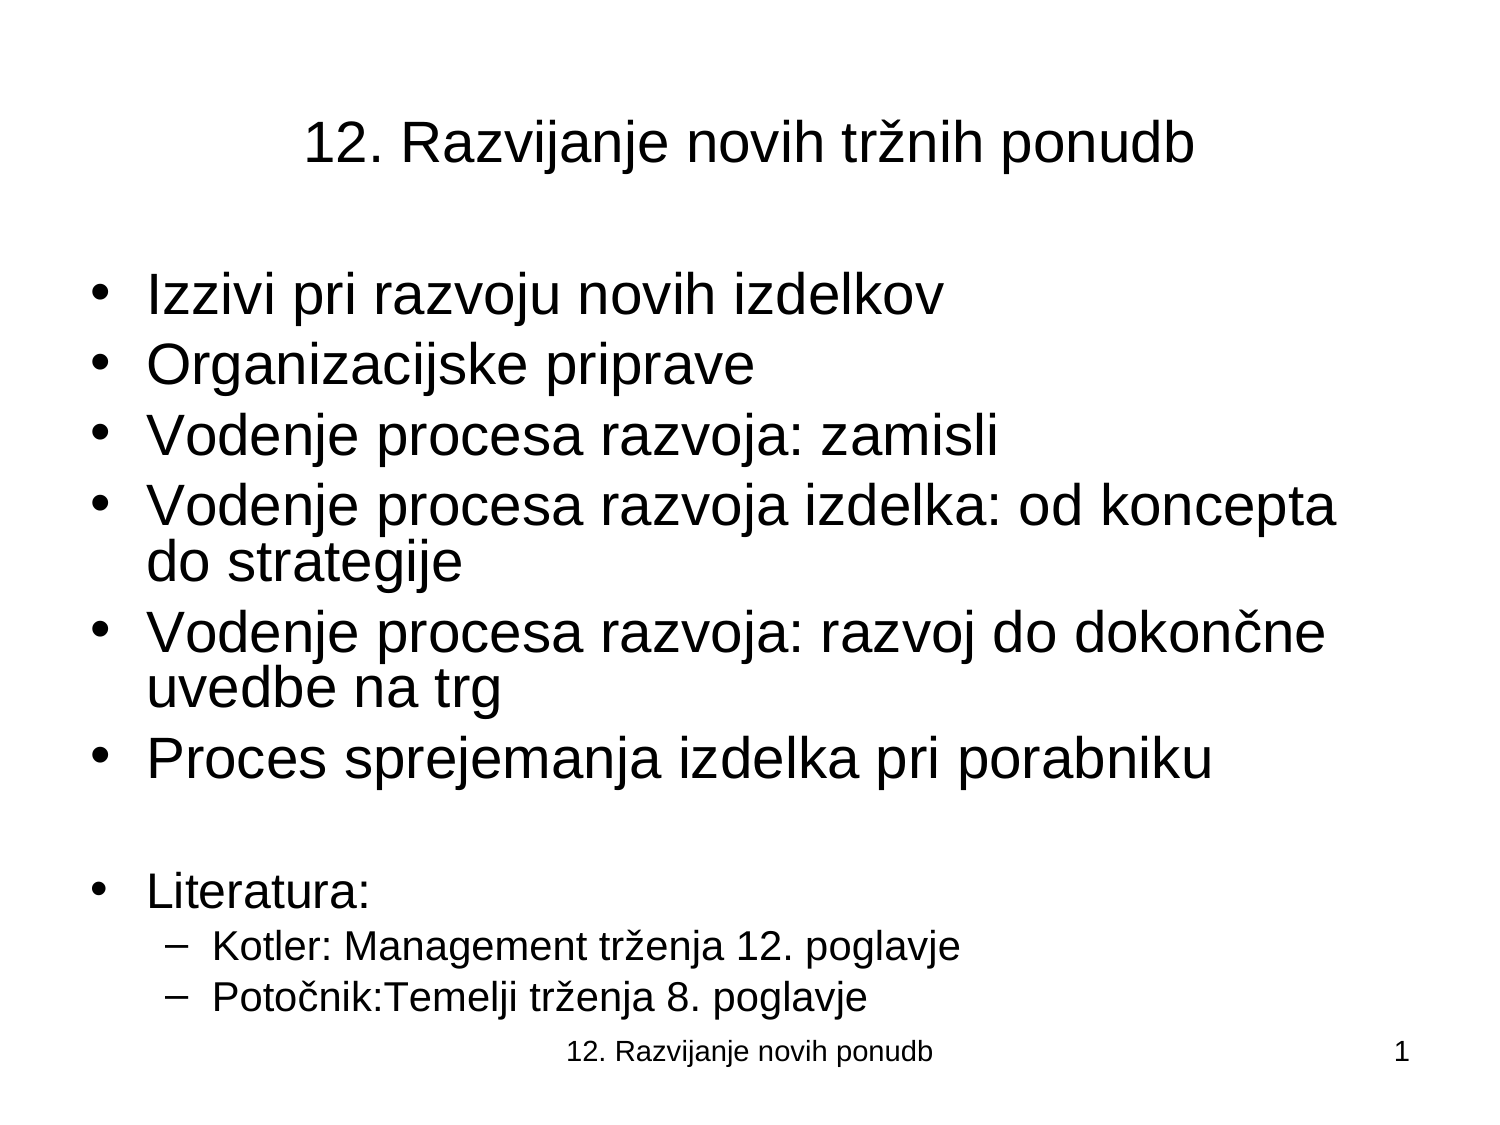

# 12. Razvijanje novih tržnih ponudb
Izzivi pri razvoju novih izdelkov
Organizacijske priprave
Vodenje procesa razvoja: zamisli
Vodenje procesa razvoja izdelka: od koncepta do strategije
Vodenje procesa razvoja: razvoj do dokončne uvedbe na trg
Proces sprejemanja izdelka pri porabniku
Literatura:
Kotler: Management trženja 12. poglavje
Potočnik:Temelji trženja 8. poglavje
12. Razvijanje novih ponudb